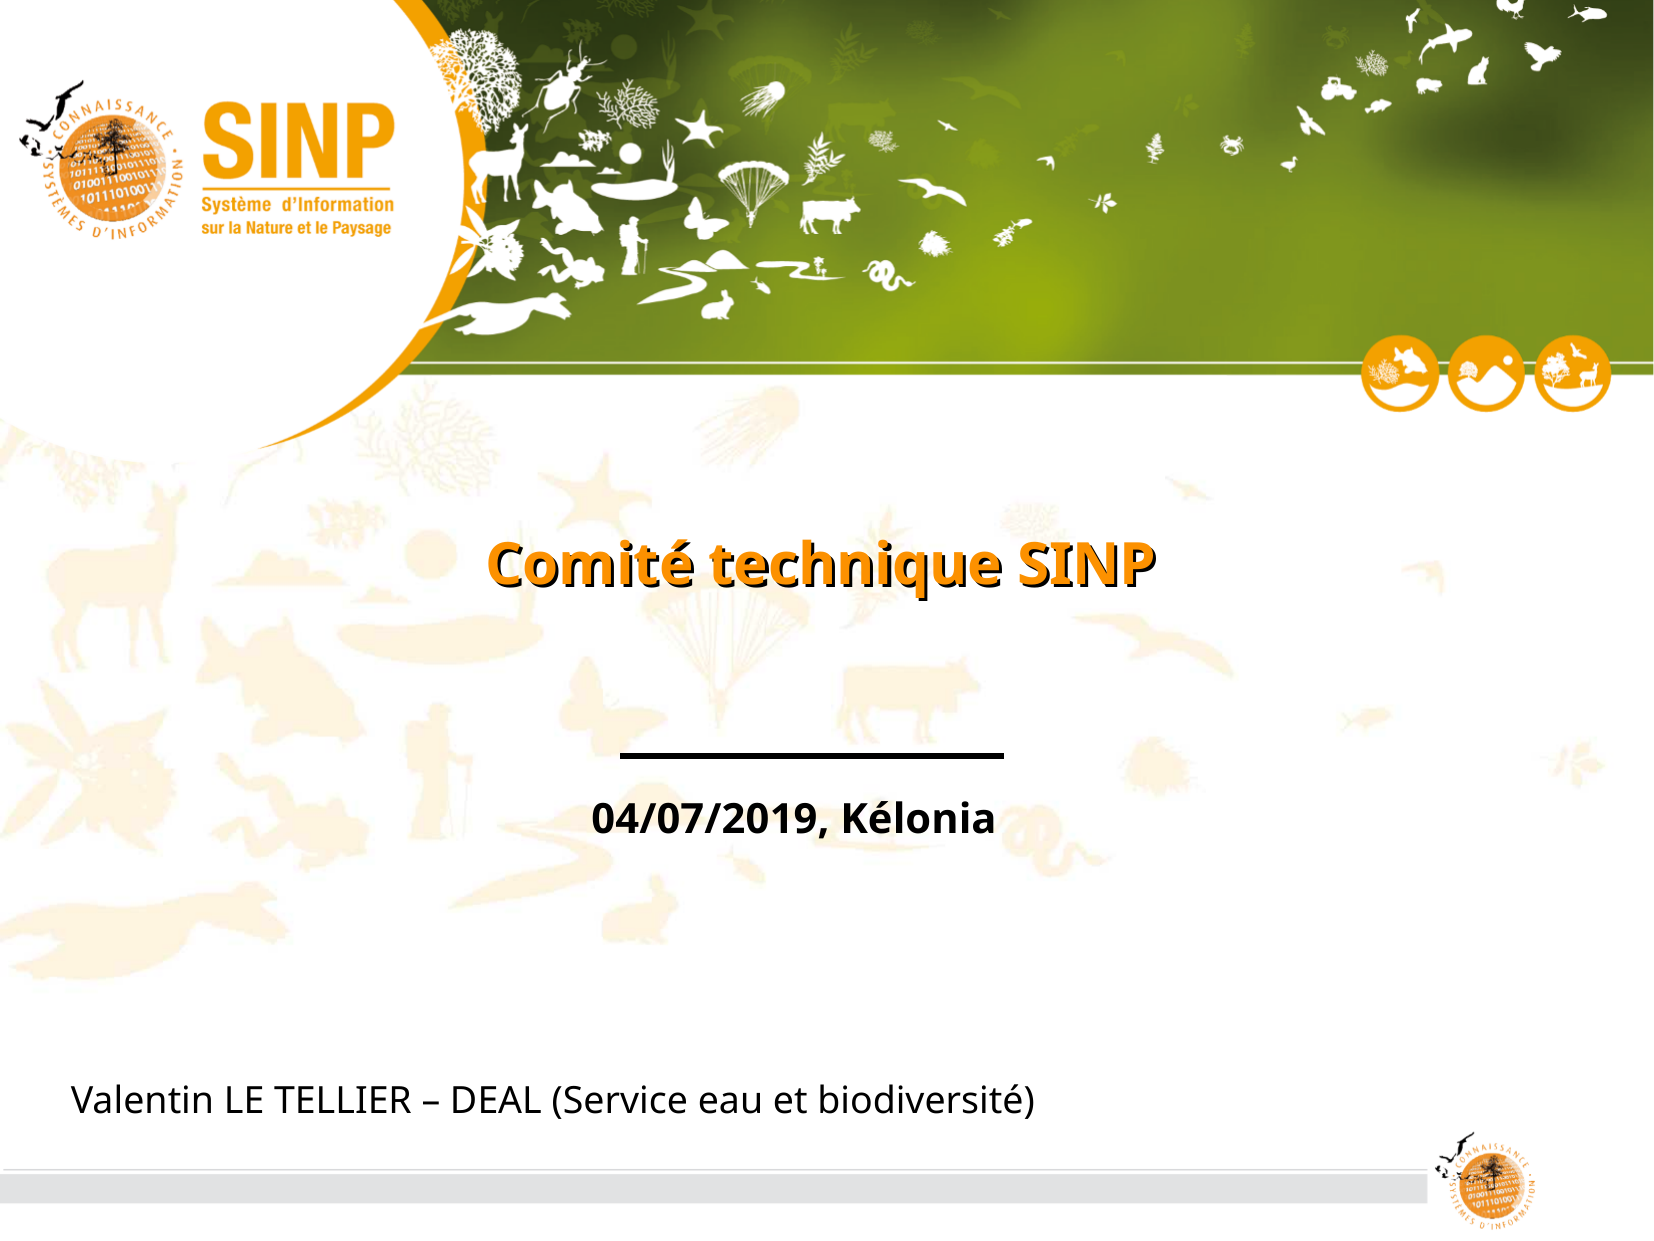

# Comité technique SINP
04/07/2019, Kélonia
Valentin LE TELLIER – DEAL (Service eau et biodiversité)